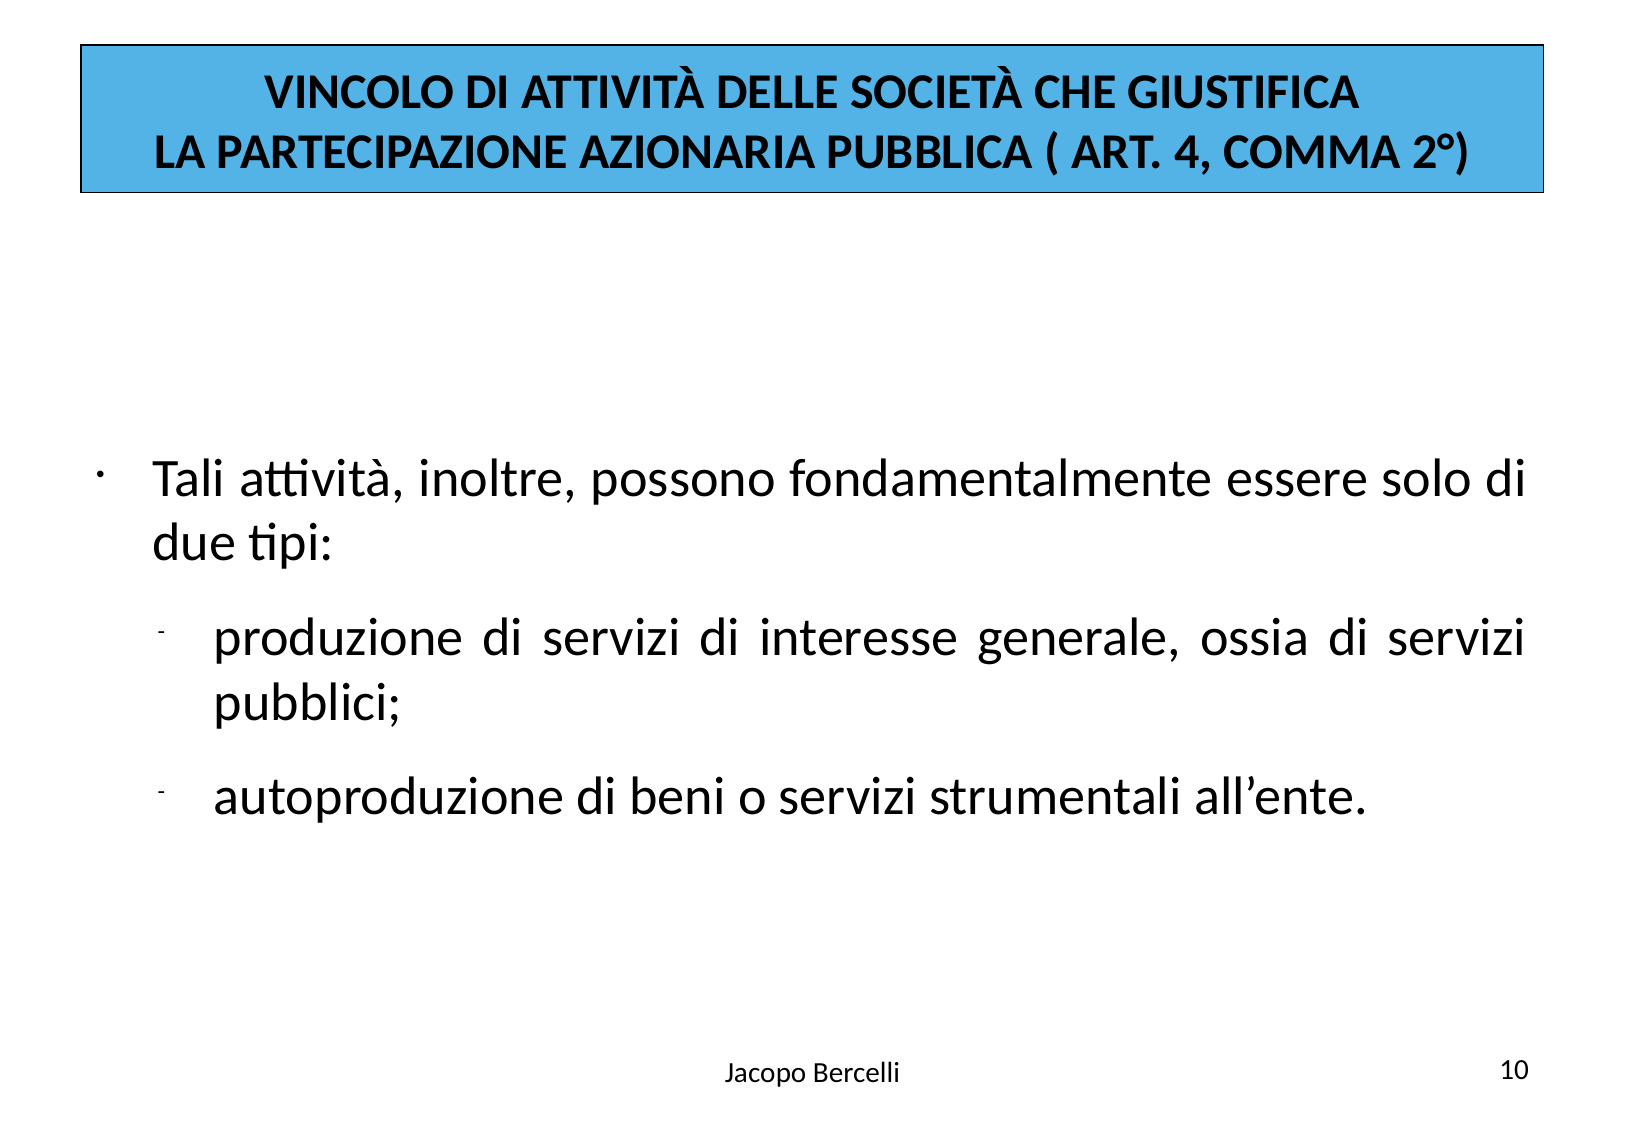

# VINCOLO DI ATTIVITÀ DELLE SOCIETÀ CHE GIUSTIFICA LA PARTECIPAZIONE AZIONARIA PUBBLICA ( ART. 4, COMMA 2°)
Tali attività, inoltre, possono fondamentalmente essere solo di due tipi:
produzione di servizi di interesse generale, ossia di servizi pubblici;
autoproduzione di beni o servizi strumentali all’ente.
Jacopo Bercelli